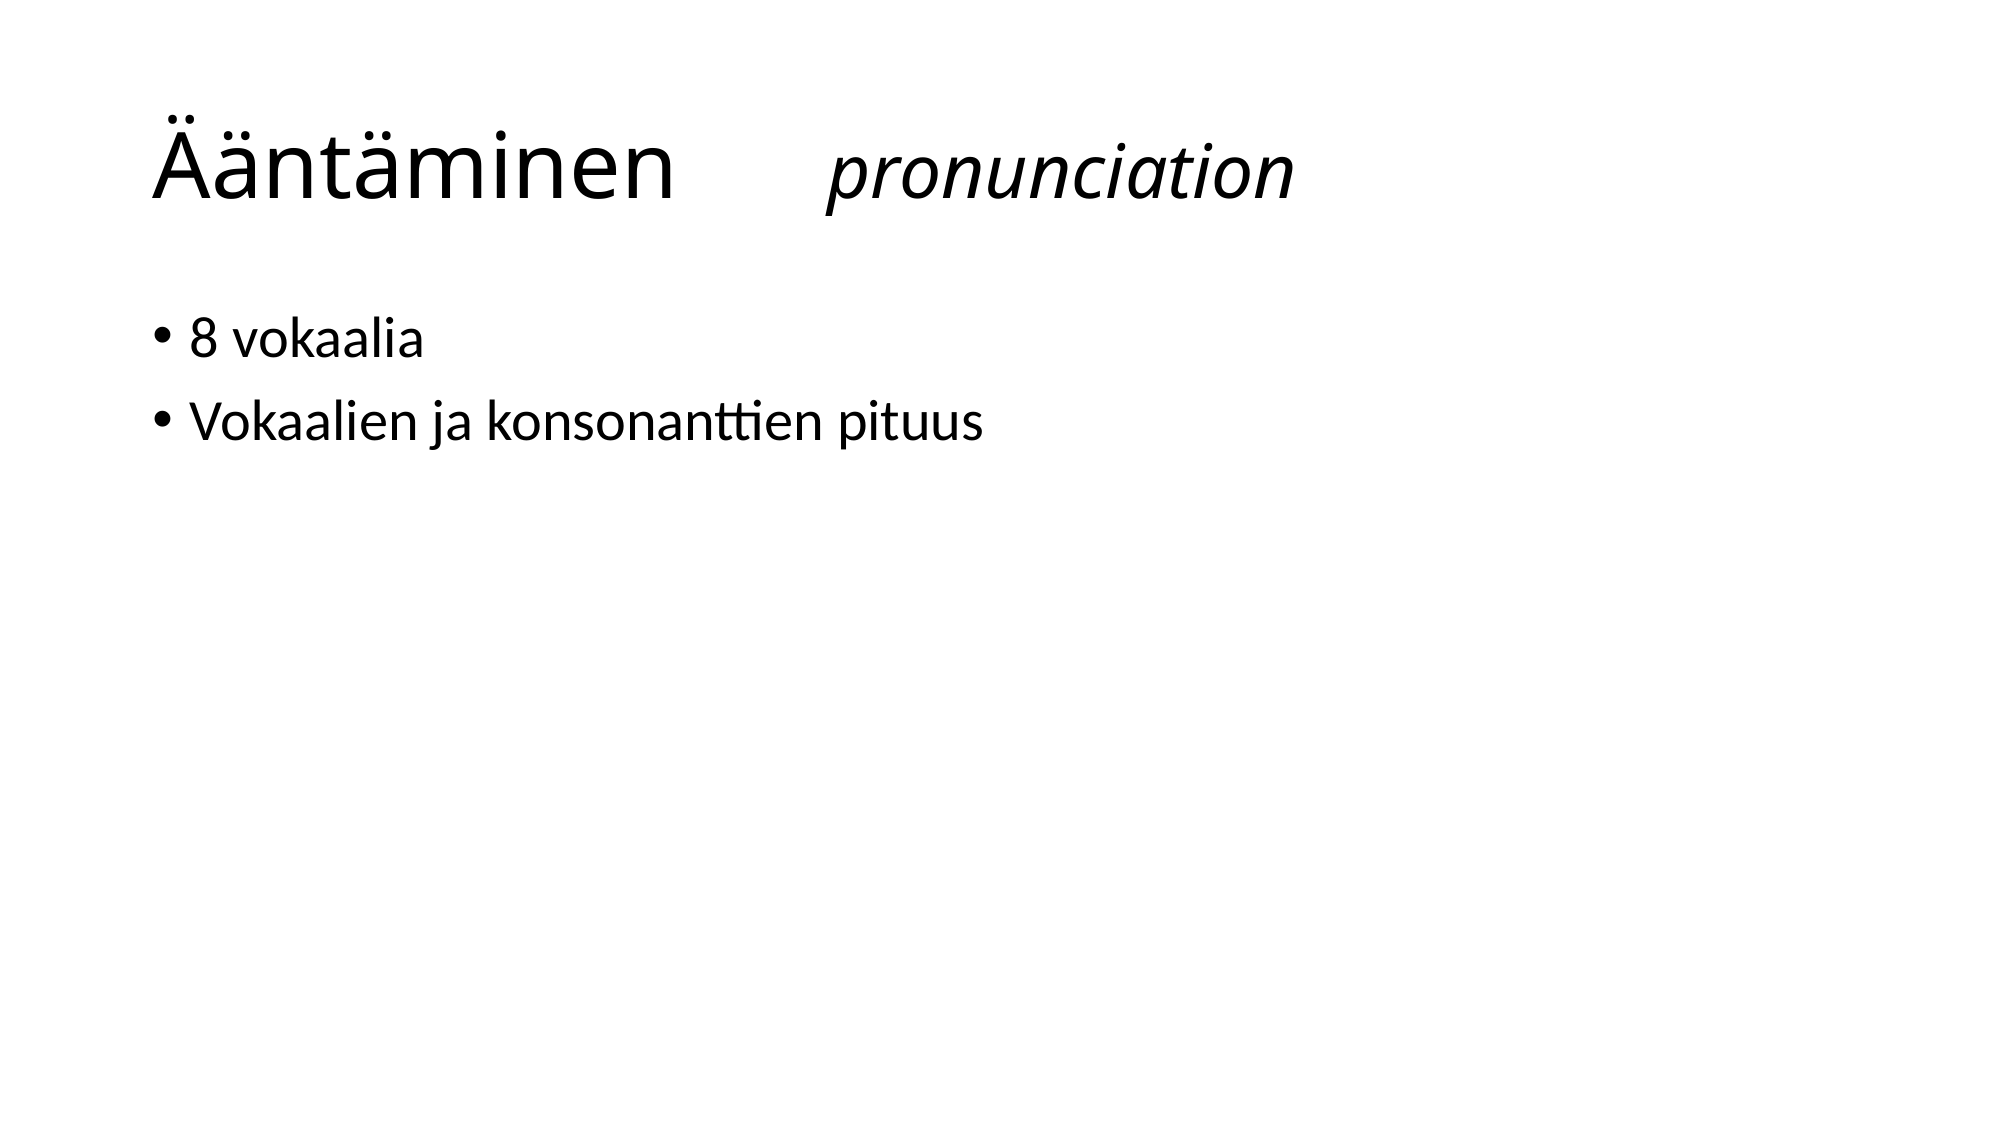

# Ääntäminen 		pronunciation
8 vokaalia
Vokaalien ja konsonanttien pituus